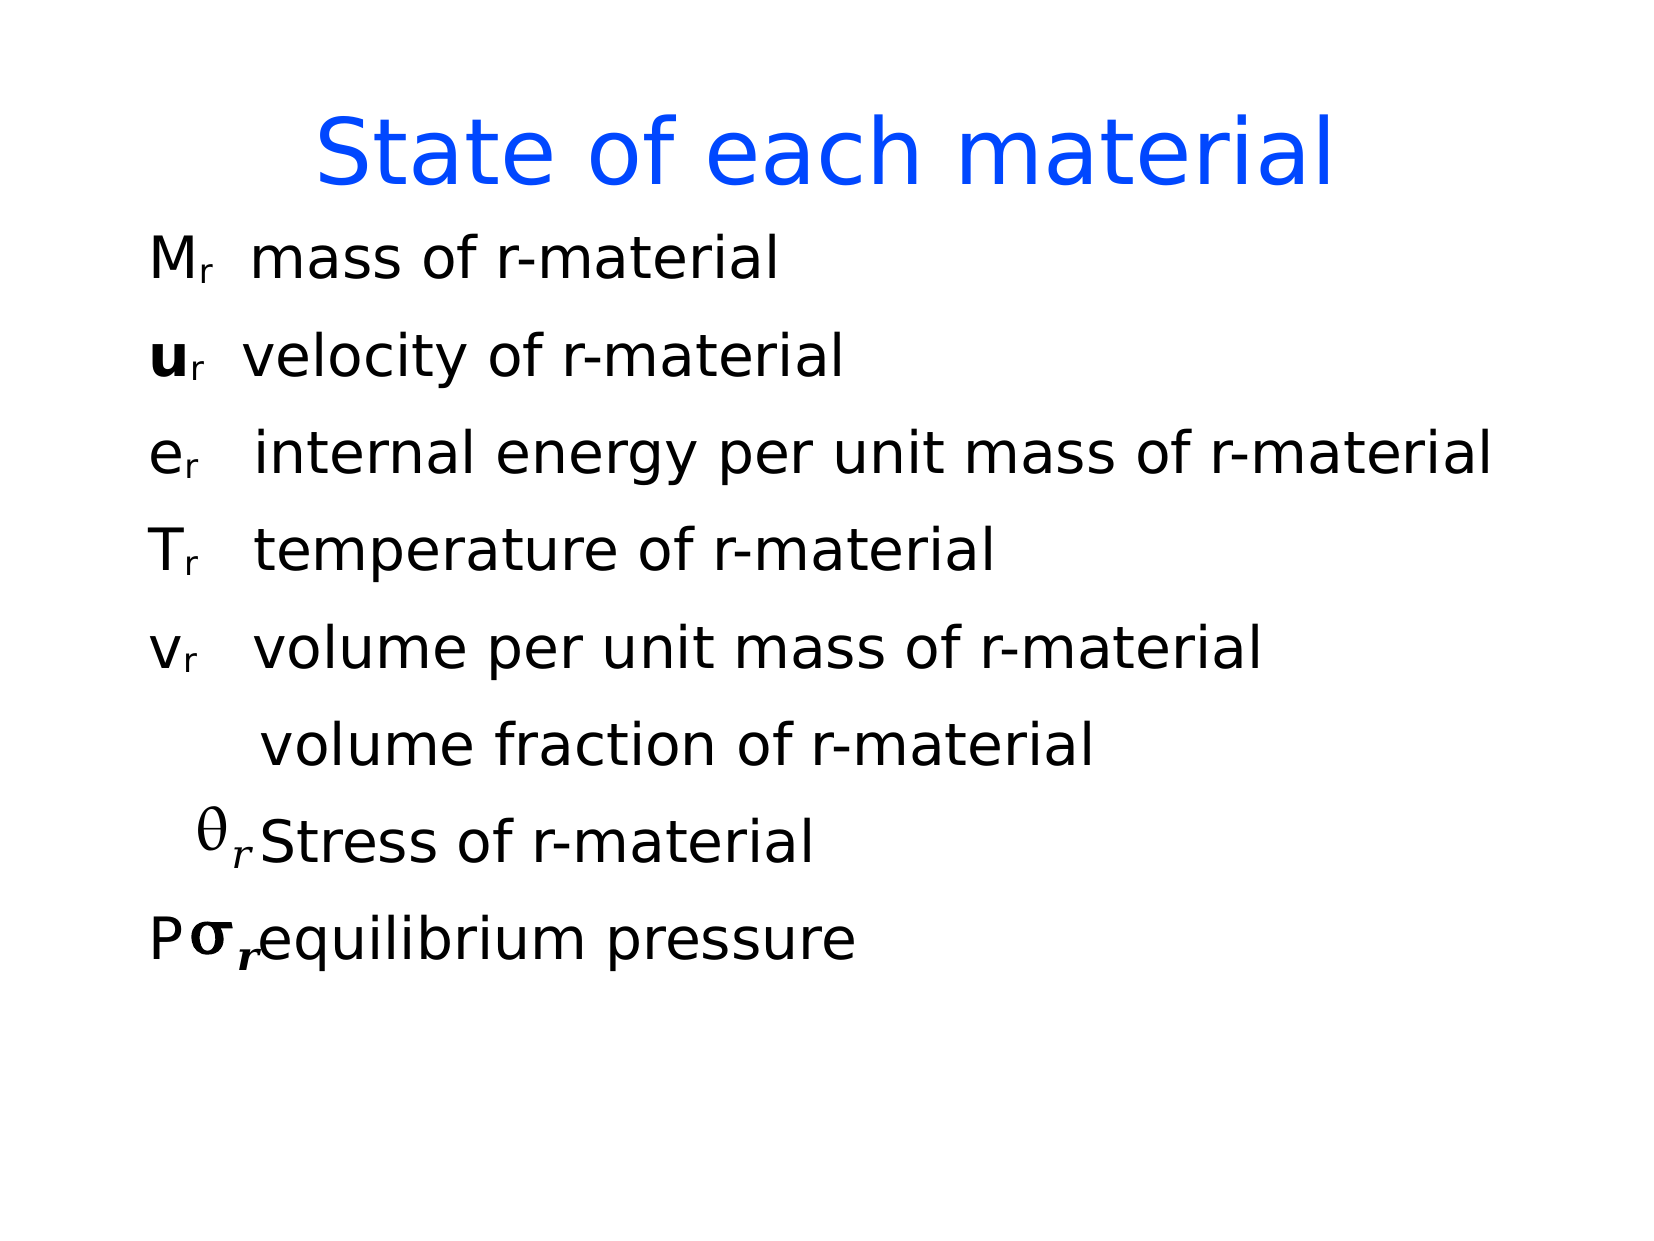

# State of each material
 Mr mass of r-material
 ur velocity of r-material
 er internal energy per unit mass of r-material
 Tr temperature of r-material
 vr volume per unit mass of r-material
 volume fraction of r-material
 Stress of r-material
 P equilibrium pressure